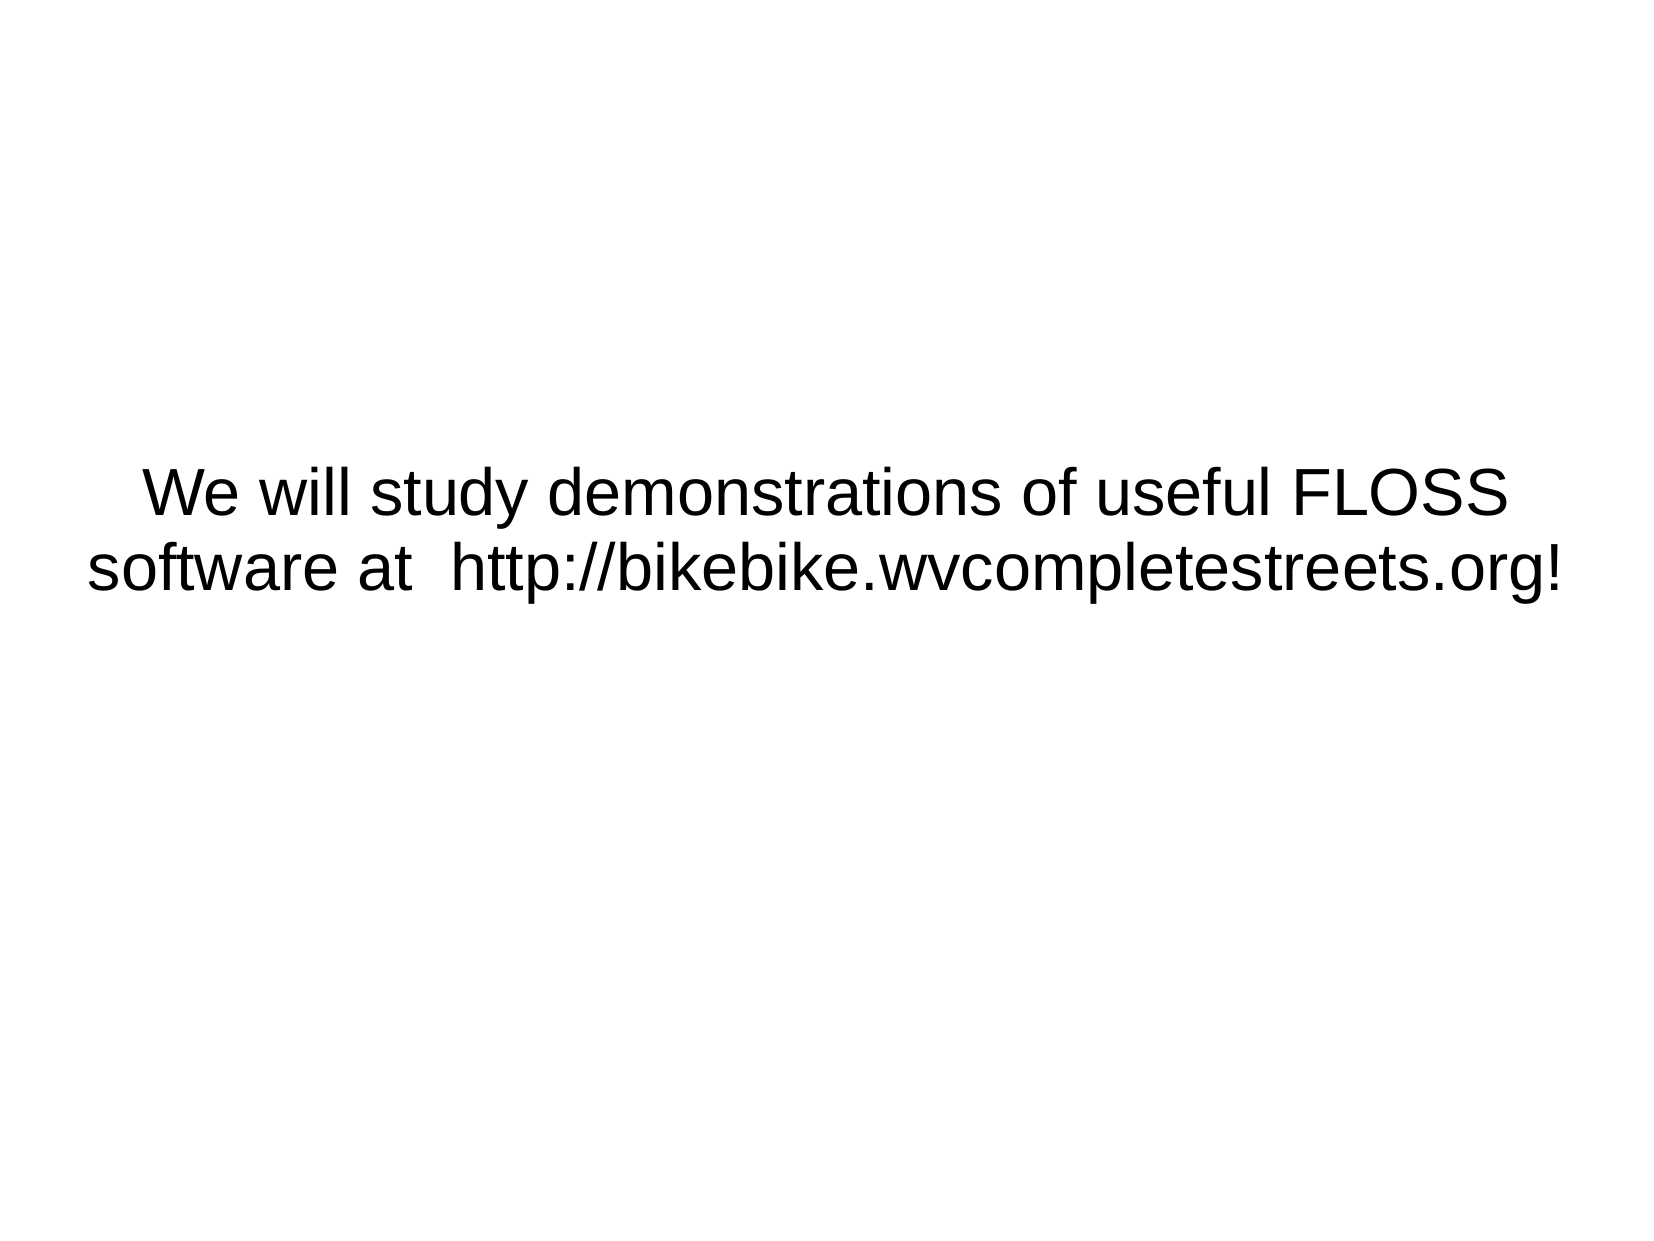

# We will study demonstrations of useful FLOSS software at http://bikebike.wvcompletestreets.org!